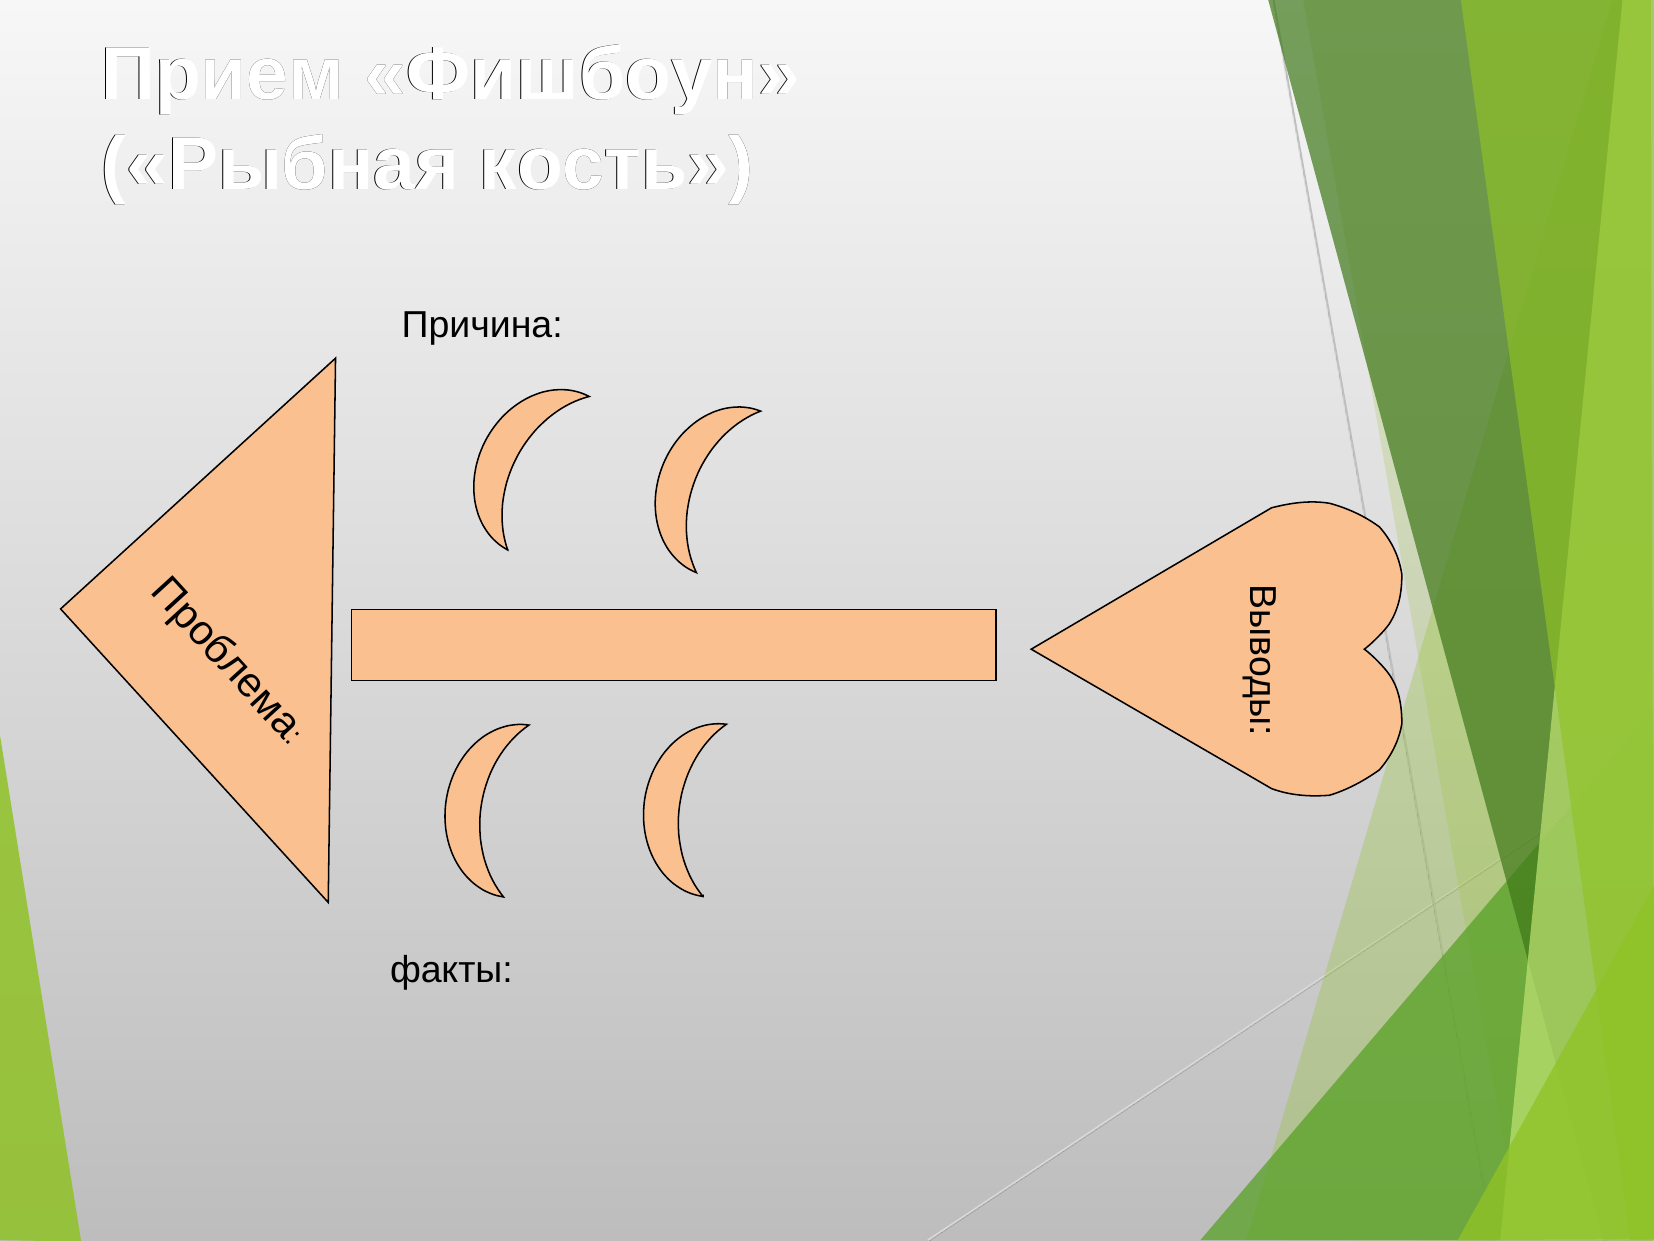

Прием «Фишбоун»
(«Рыбная кость»)
Причина:
Проблема:
Выводы:
факты: